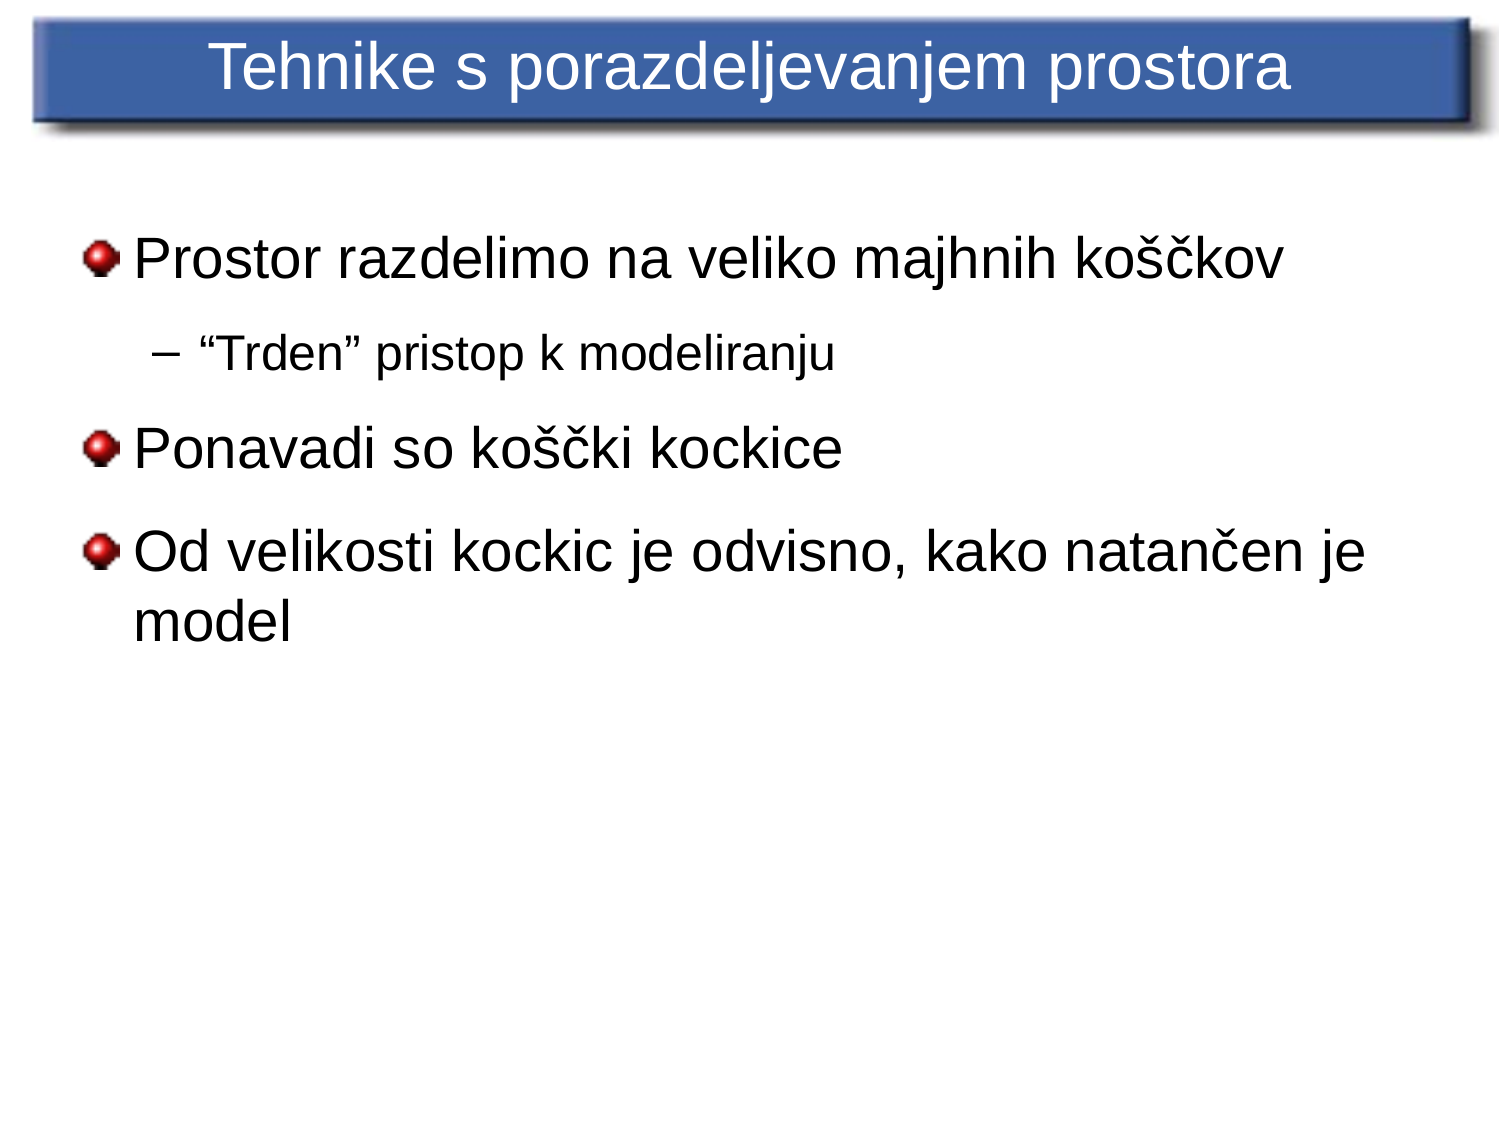

# Tehnike s porazdeljevanjem prostora
Prostor razdelimo na veliko majhnih koščkov
“Trden” pristop k modeliranju
Ponavadi so koščki kockice
Od velikosti kockic je odvisno, kako natančen je model